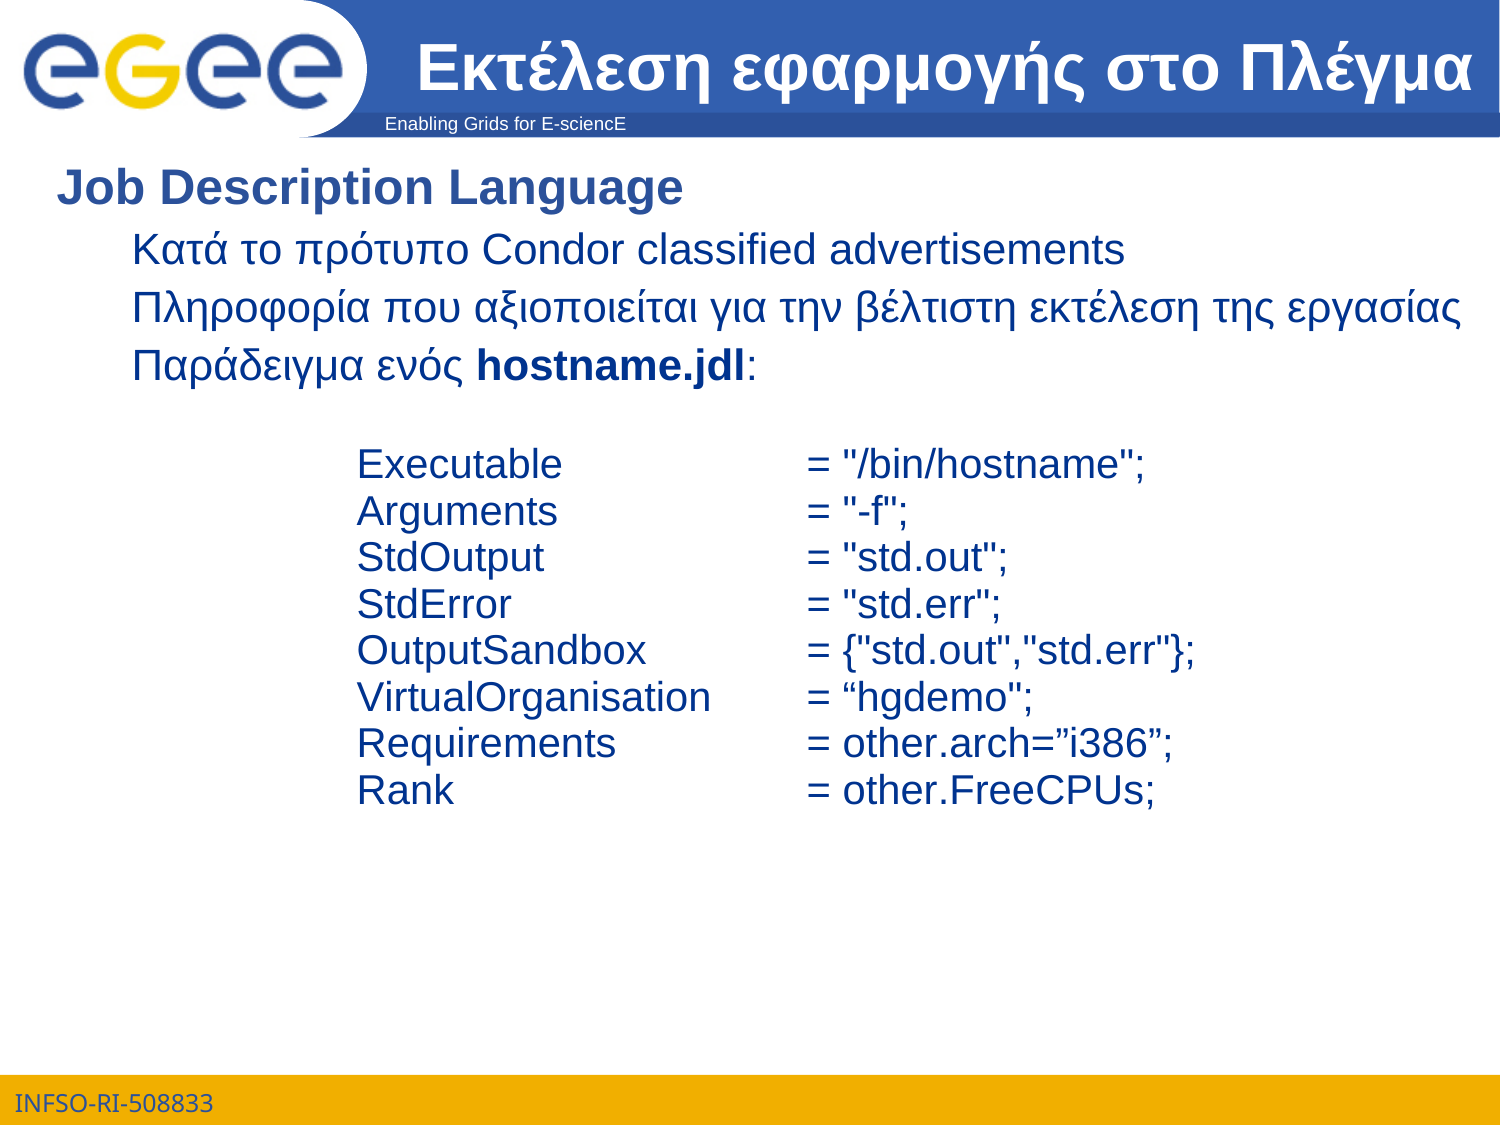

# Εκτέλεση εφαρμογής στο Πλέγμα
Job Description Language
Κατά το πρότυπο Condor classified advertisements
Πληροφορία που αξιοποιείται για την βέλτιστη εκτέλεση της εργασίας
Παράδειγμα ενός hostname.jdl:
		Executable		= "/bin/hostname";
		Arguments		= "-f";
		StdOutput		= "std.out";
		StdError		= "std.err";
		OutputSandbox		= {"std.out","std.err"};
		VirtualOrganisation	= “hgdemo";
		Requirements		= other.arch=”i386”;
		Rank			= other.FreeCPUs;